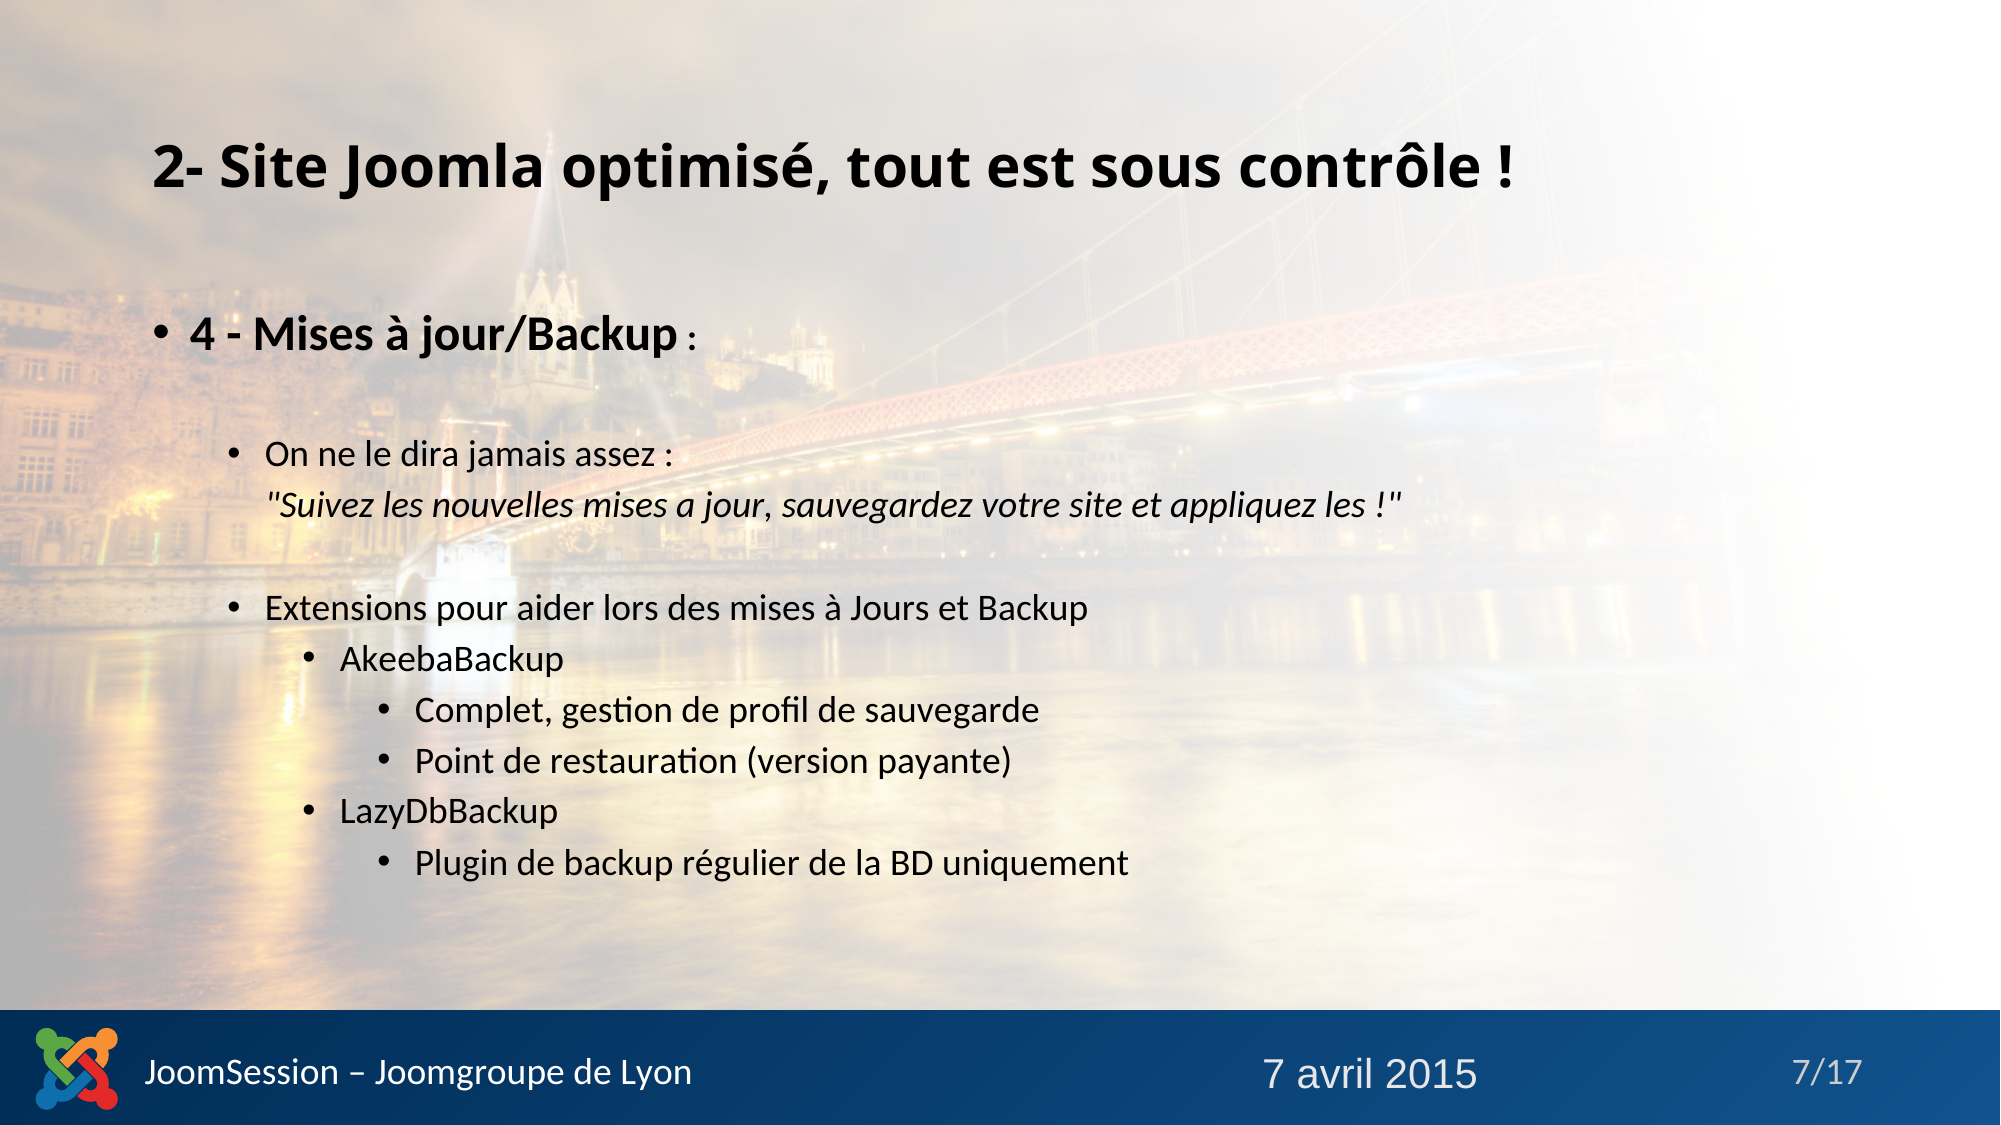

# 2- Site Joomla optimisé, tout est sous contrôle !
4 - Mises à jour/Backup :
On ne le dira jamais assez :
"Suivez les nouvelles mises a jour, sauvegardez votre site et appliquez les !"
Extensions pour aider lors des mises à Jours et Backup
AkeebaBackup
Complet, gestion de profil de sauvegarde
Point de restauration (version payante)
LazyDbBackup
Plugin de backup régulier de la BD uniquement
7